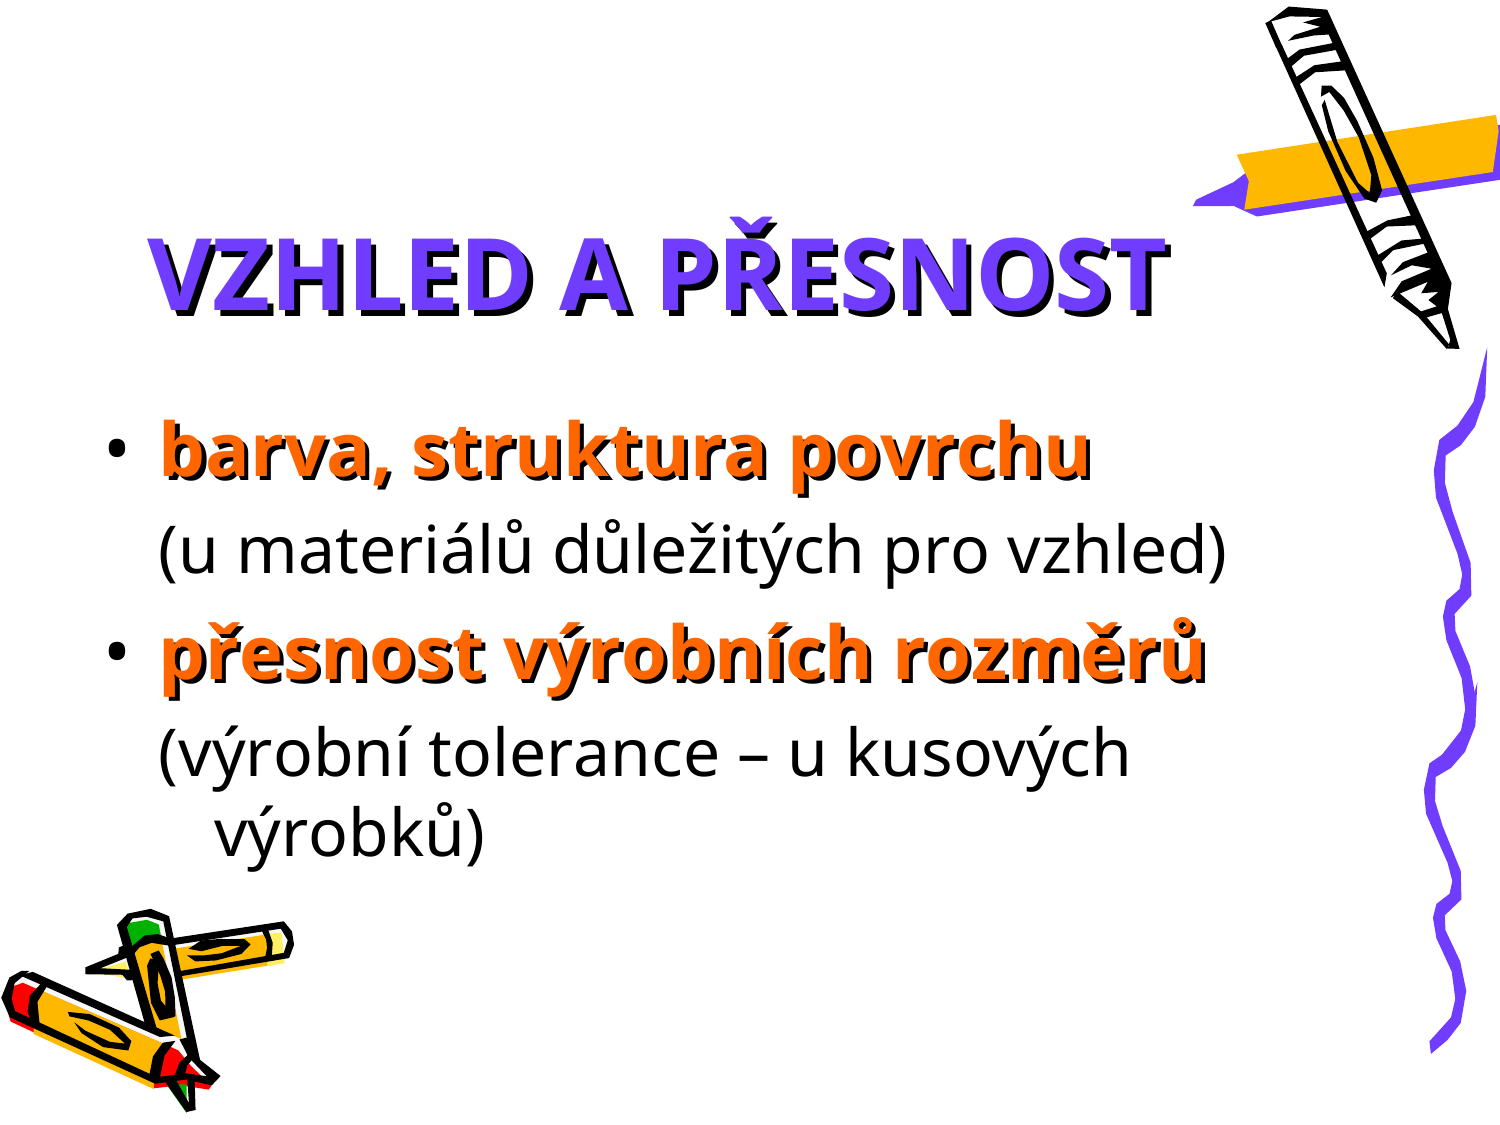

# VZHLED A PŘESNOST
barva, struktura povrchu
(u materiálů důležitých pro vzhled)
přesnost výrobních rozměrů
(výrobní tolerance – u kusových výrobků)